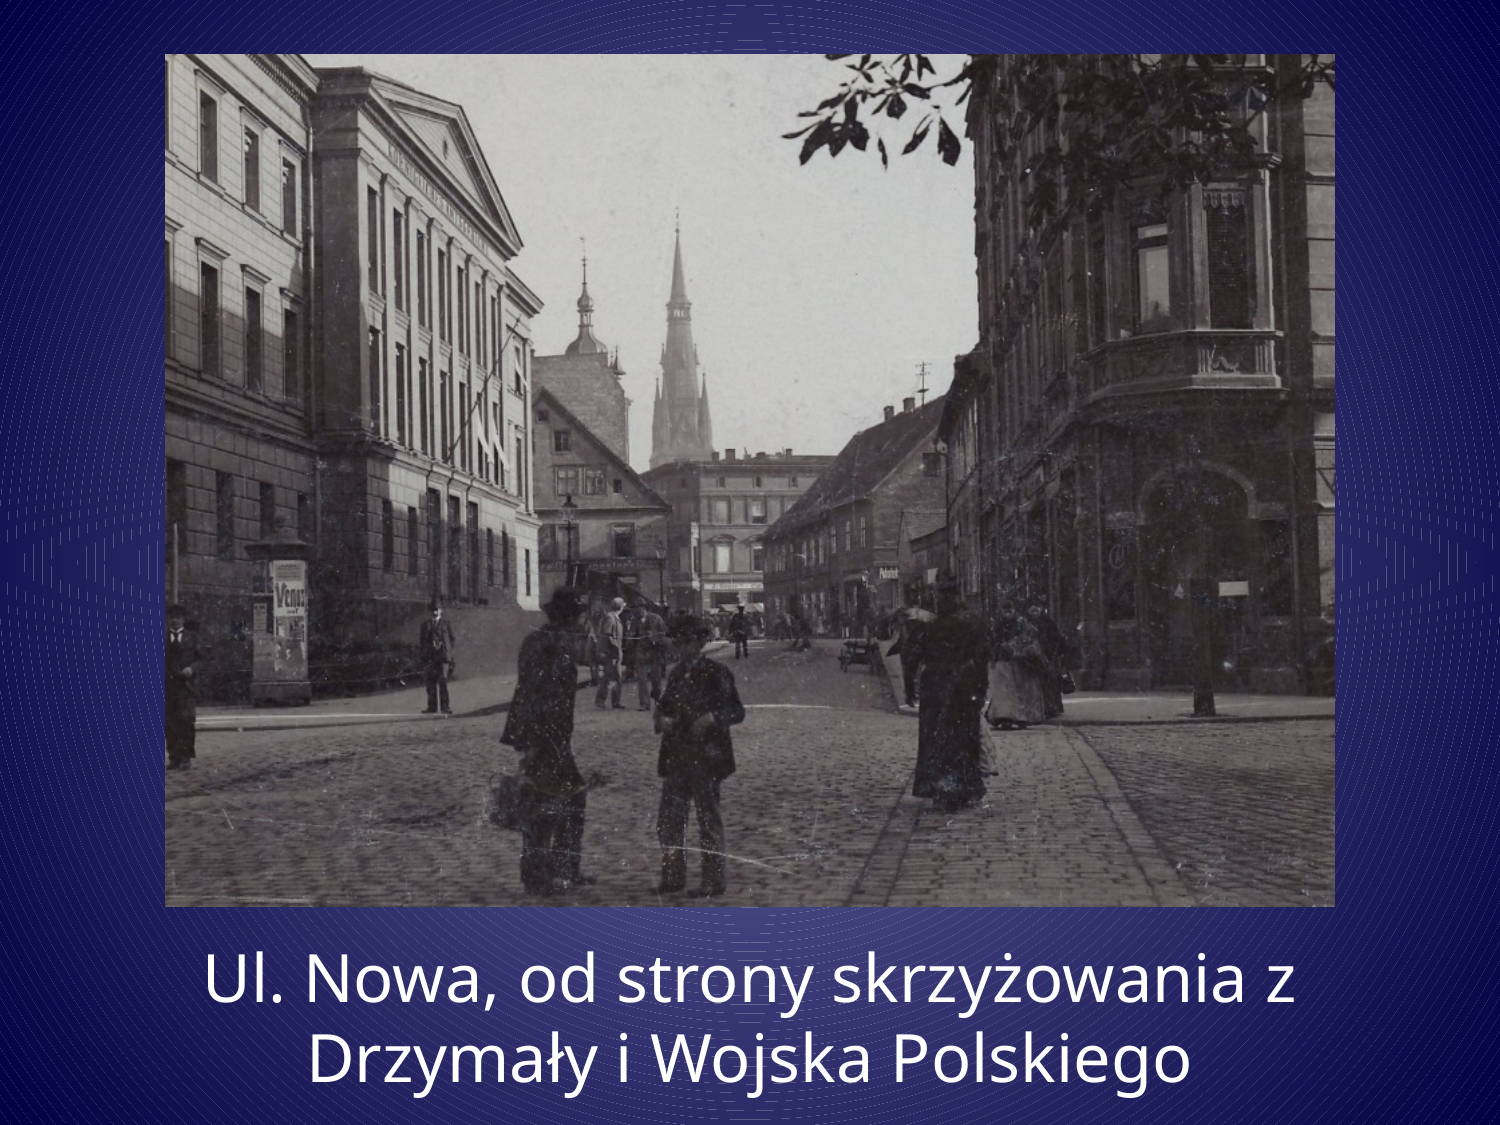

#
Ul. Nowa, od strony skrzyżowania z Drzymały i Wojska Polskiego